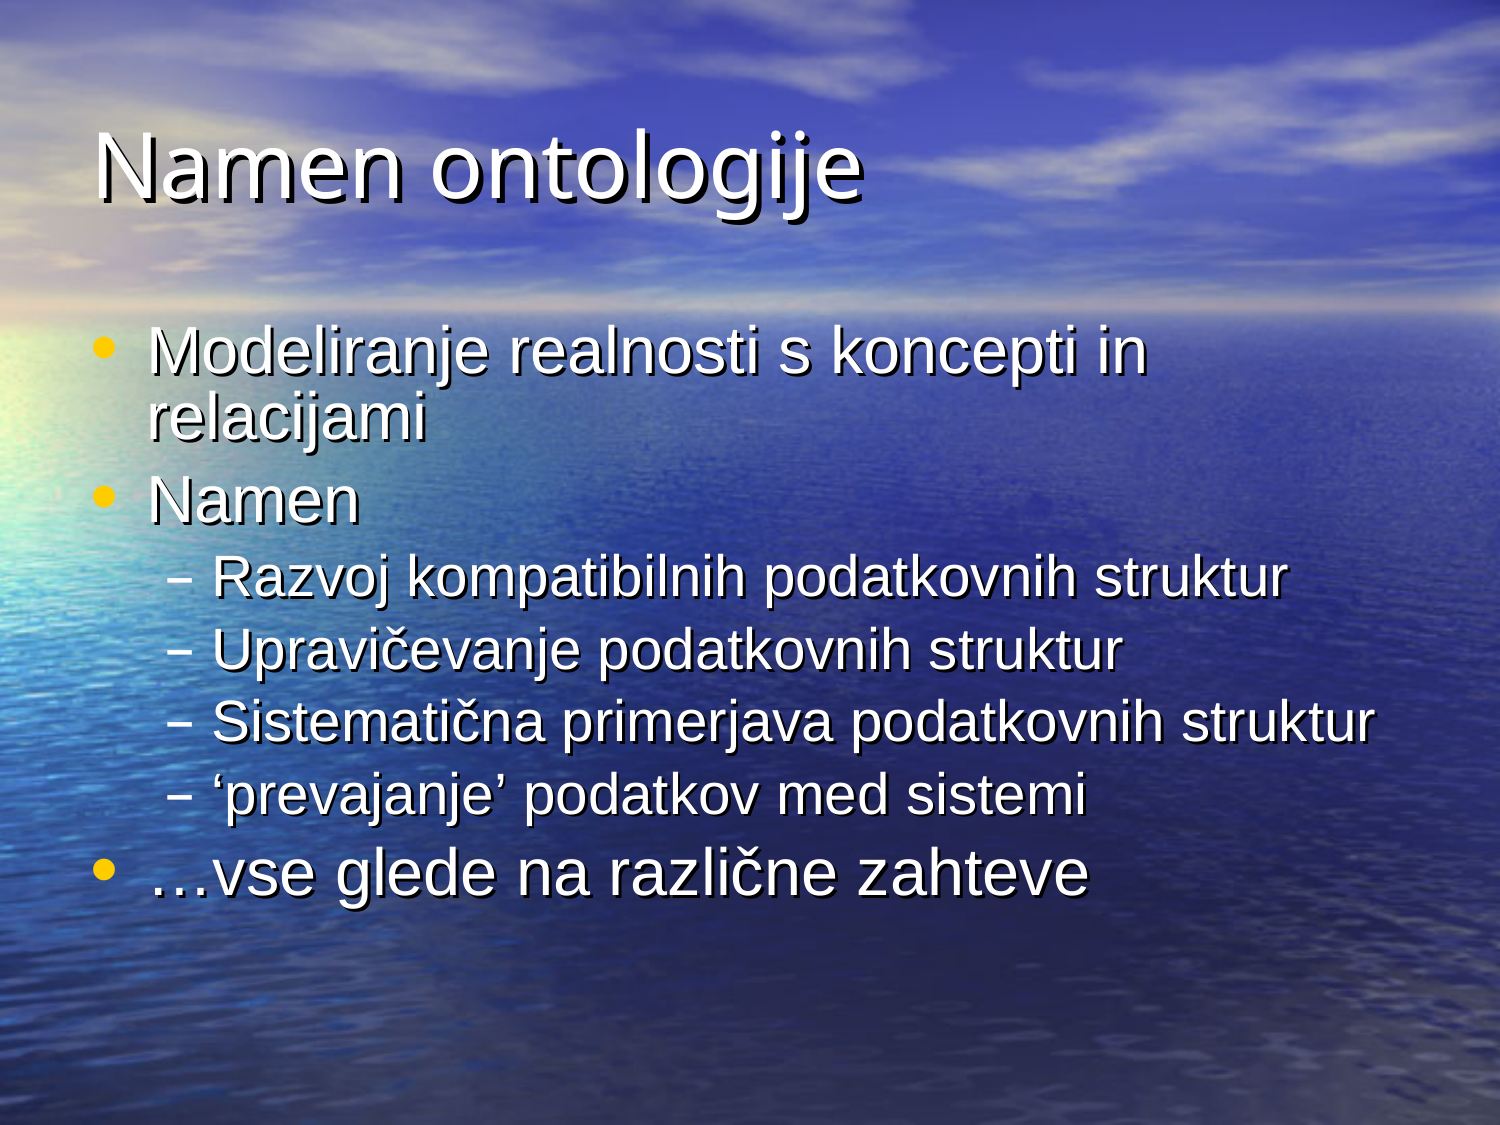

# Namen ontologije
Modeliranje realnosti s koncepti in relacijami
Namen
Razvoj kompatibilnih podatkovnih struktur
Upravičevanje podatkovnih struktur
Sistematična primerjava podatkovnih struktur
‘prevajanje’ podatkov med sistemi
…vse glede na različne zahteve